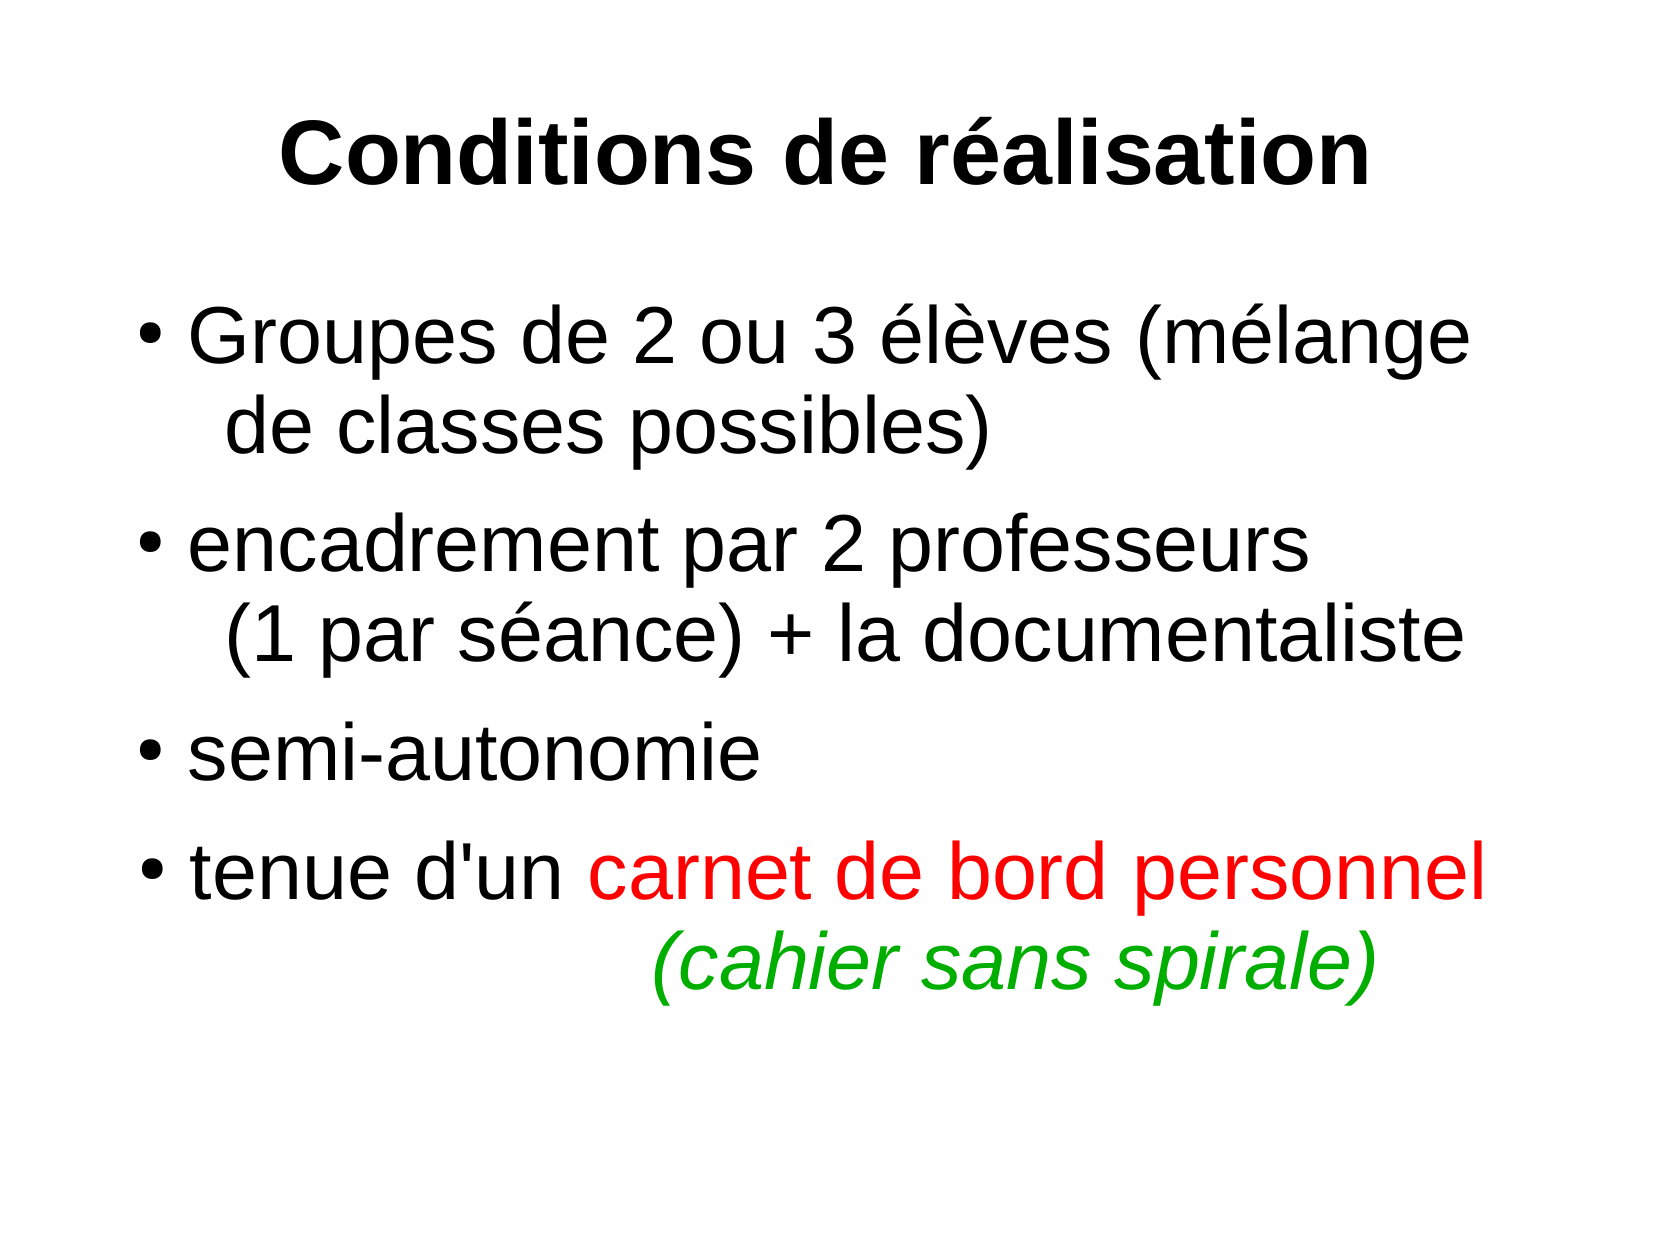

Conditions de réalisation
# Groupes de 2 ou 3 élèves (mélange de classes possibles)
encadrement par 2 professeurs
(1 par séance) + la documentaliste
semi-autonomie
tenue d'un carnet de bord personnel (cahier sans spirale)